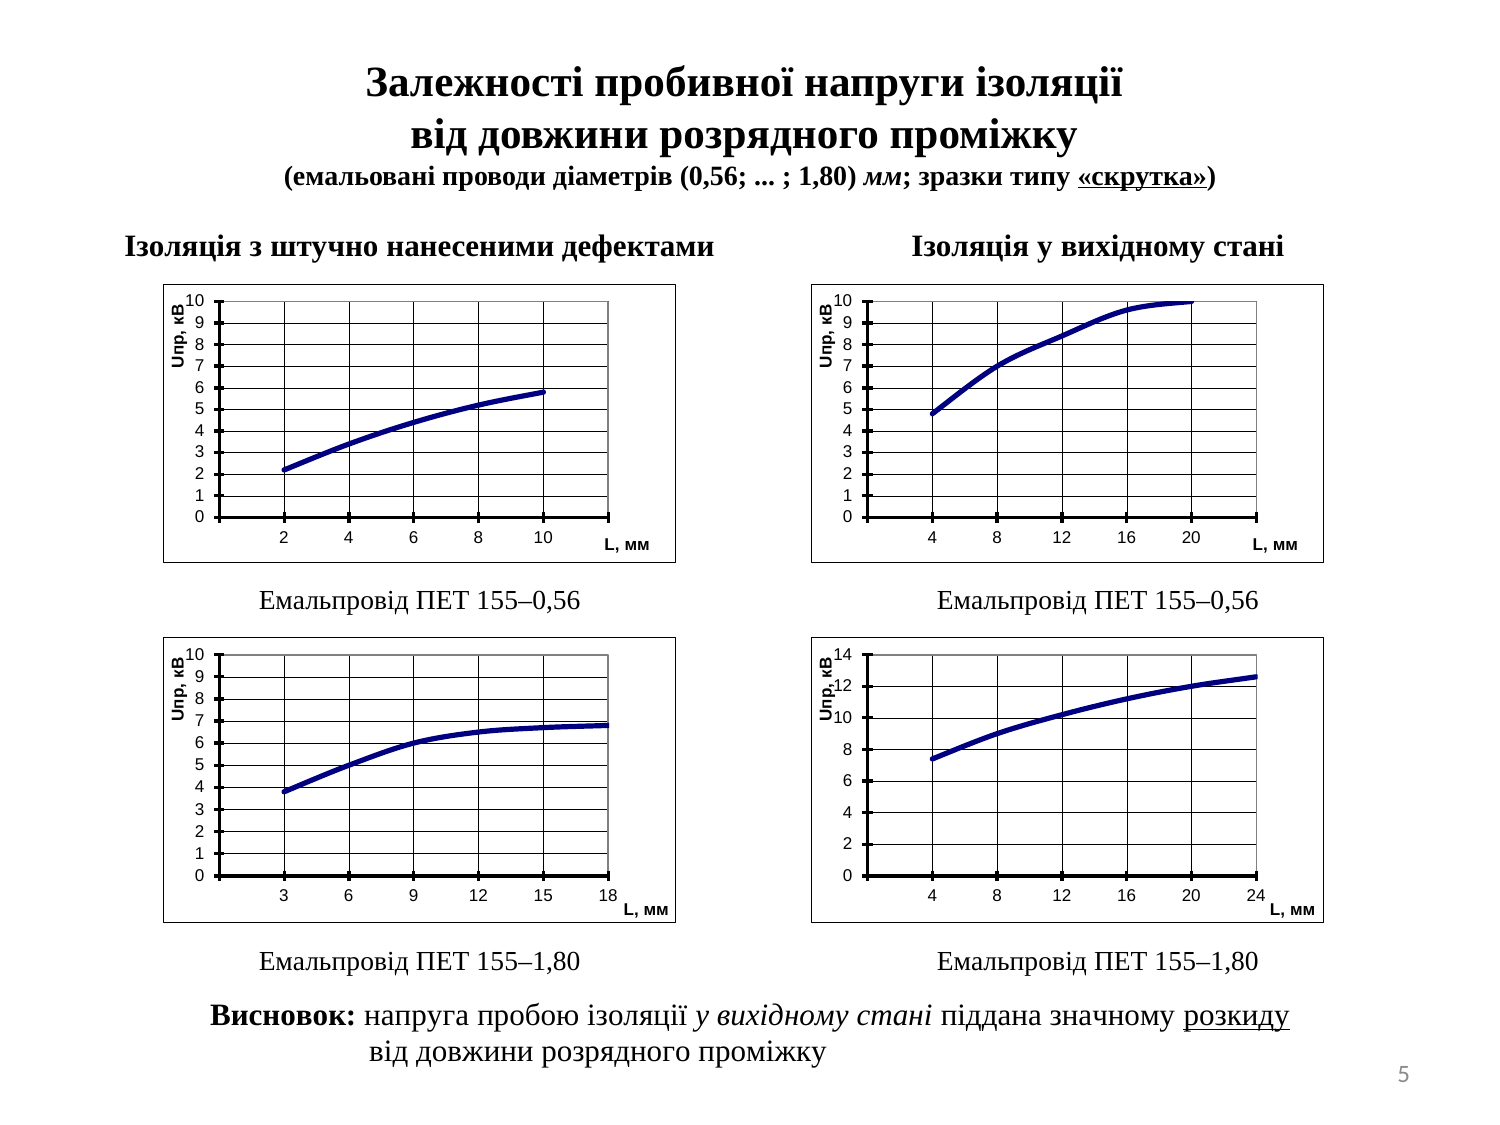

# Залежності пробивної напруги ізоляції від довжини розрядного проміжку (емальовані проводи діаметрів (0,56; ... ; 1,80) мм; зразки типу «скрутка»)